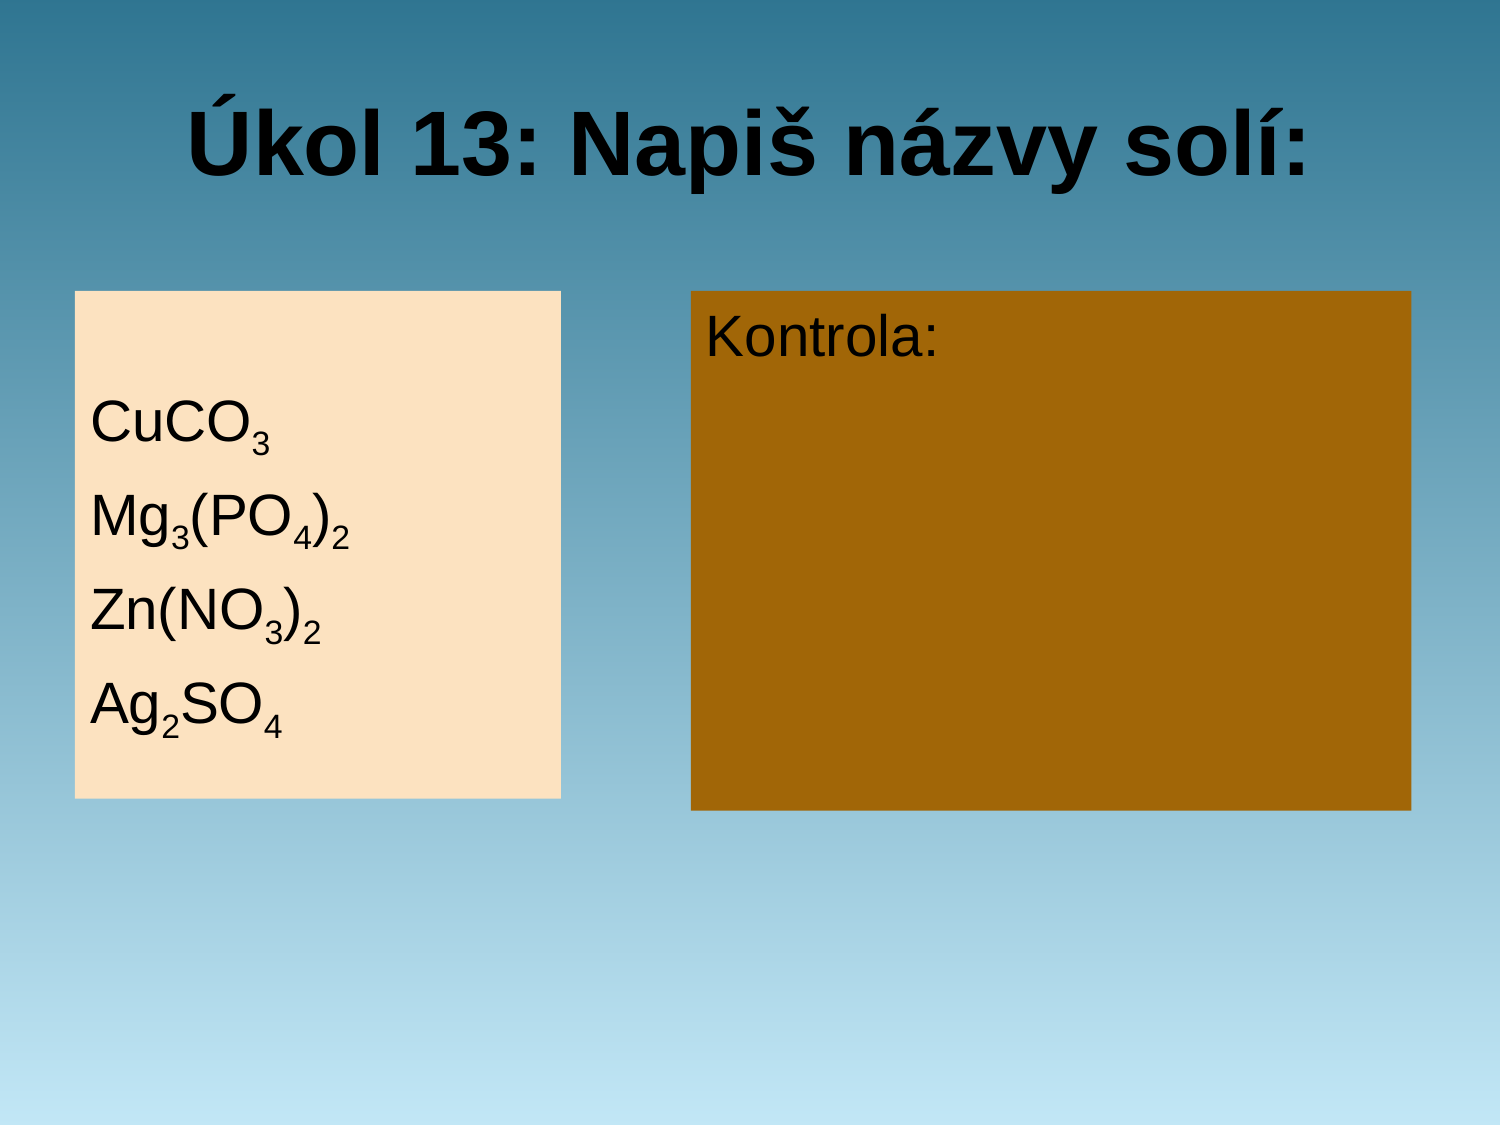

# Úkol 13: Napiš názvy solí:
CuCO3
Mg3(PO4)2
Zn(NO3)2
Ag2SO4
Kontrola:
Uhličitan měďnatý
Fosforečnan hořečnatý
Dusičnan zinečnatý
Síran stříbrný